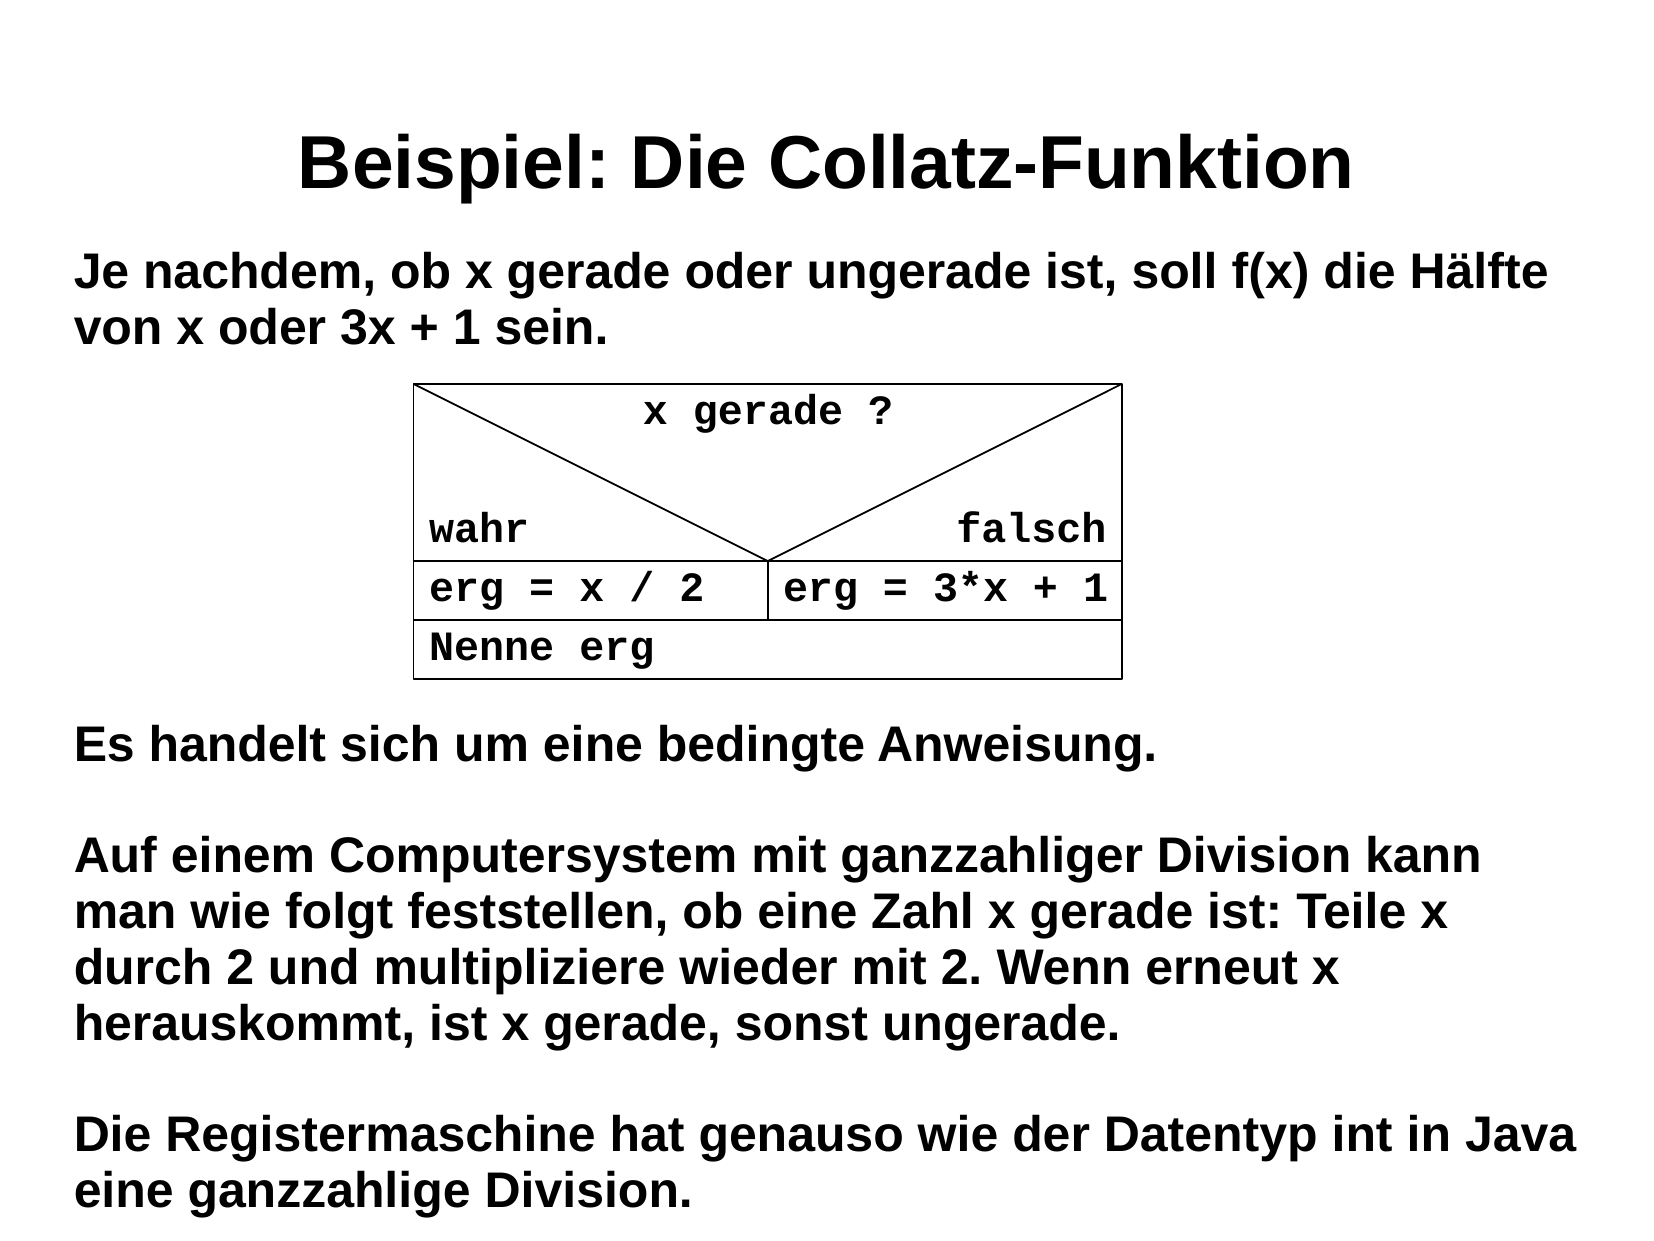

# Beispiel: Die Collatz-Funktion
Je nachdem, ob x gerade oder ungerade ist, soll f(x) die Hälfte von x oder 3x + 1 sein.
x gerade ?
wahr
falsch
erg = x / 2
erg = 3*x + 1
Nenne erg
Es handelt sich um eine bedingte Anweisung.
Auf einem Computersystem mit ganzzahliger Division kann man wie folgt feststellen, ob eine Zahl x gerade ist: Teile x durch 2 und multipliziere wieder mit 2. Wenn erneut x herauskommt, ist x gerade, sonst ungerade.
Die Registermaschine hat genauso wie der Datentyp int in Java eine ganzzahlige Division.